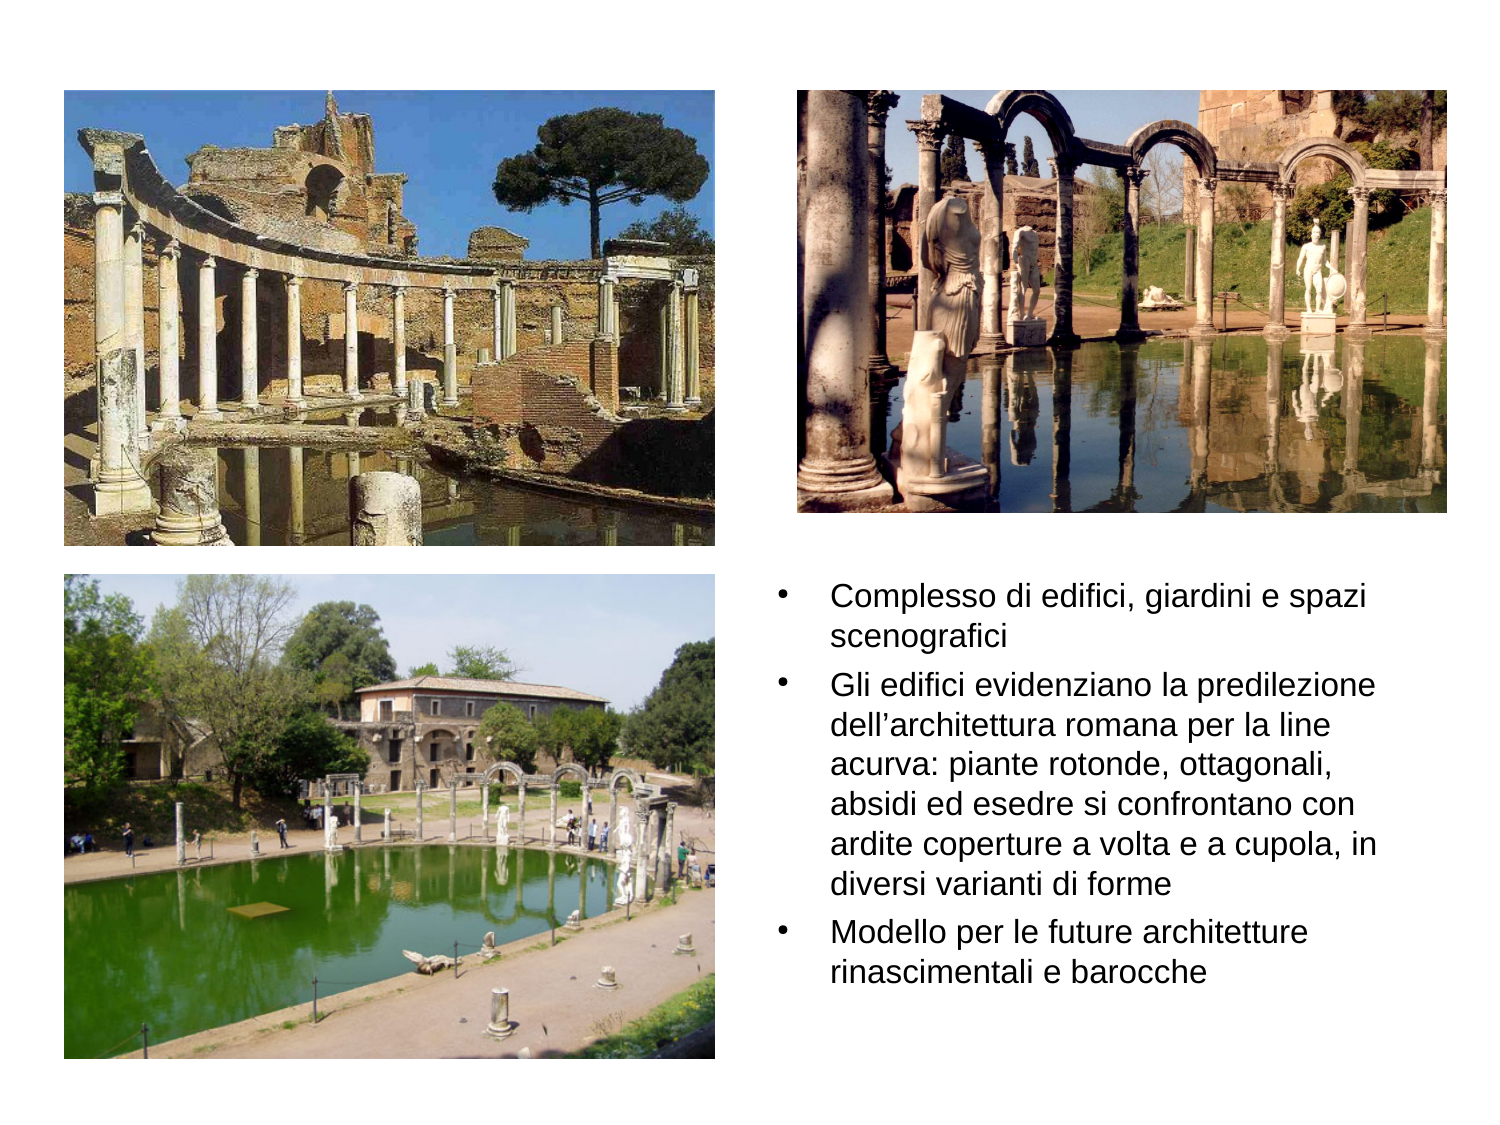

# Complesso di edifici, giardini e spazi scenografici
Gli edifici evidenziano la predilezione dell’architettura romana per la line acurva: piante rotonde, ottagonali, absidi ed esedre si confrontano con ardite coperture a volta e a cupola, in diversi varianti di forme
Modello per le future architetture rinascimentali e barocche